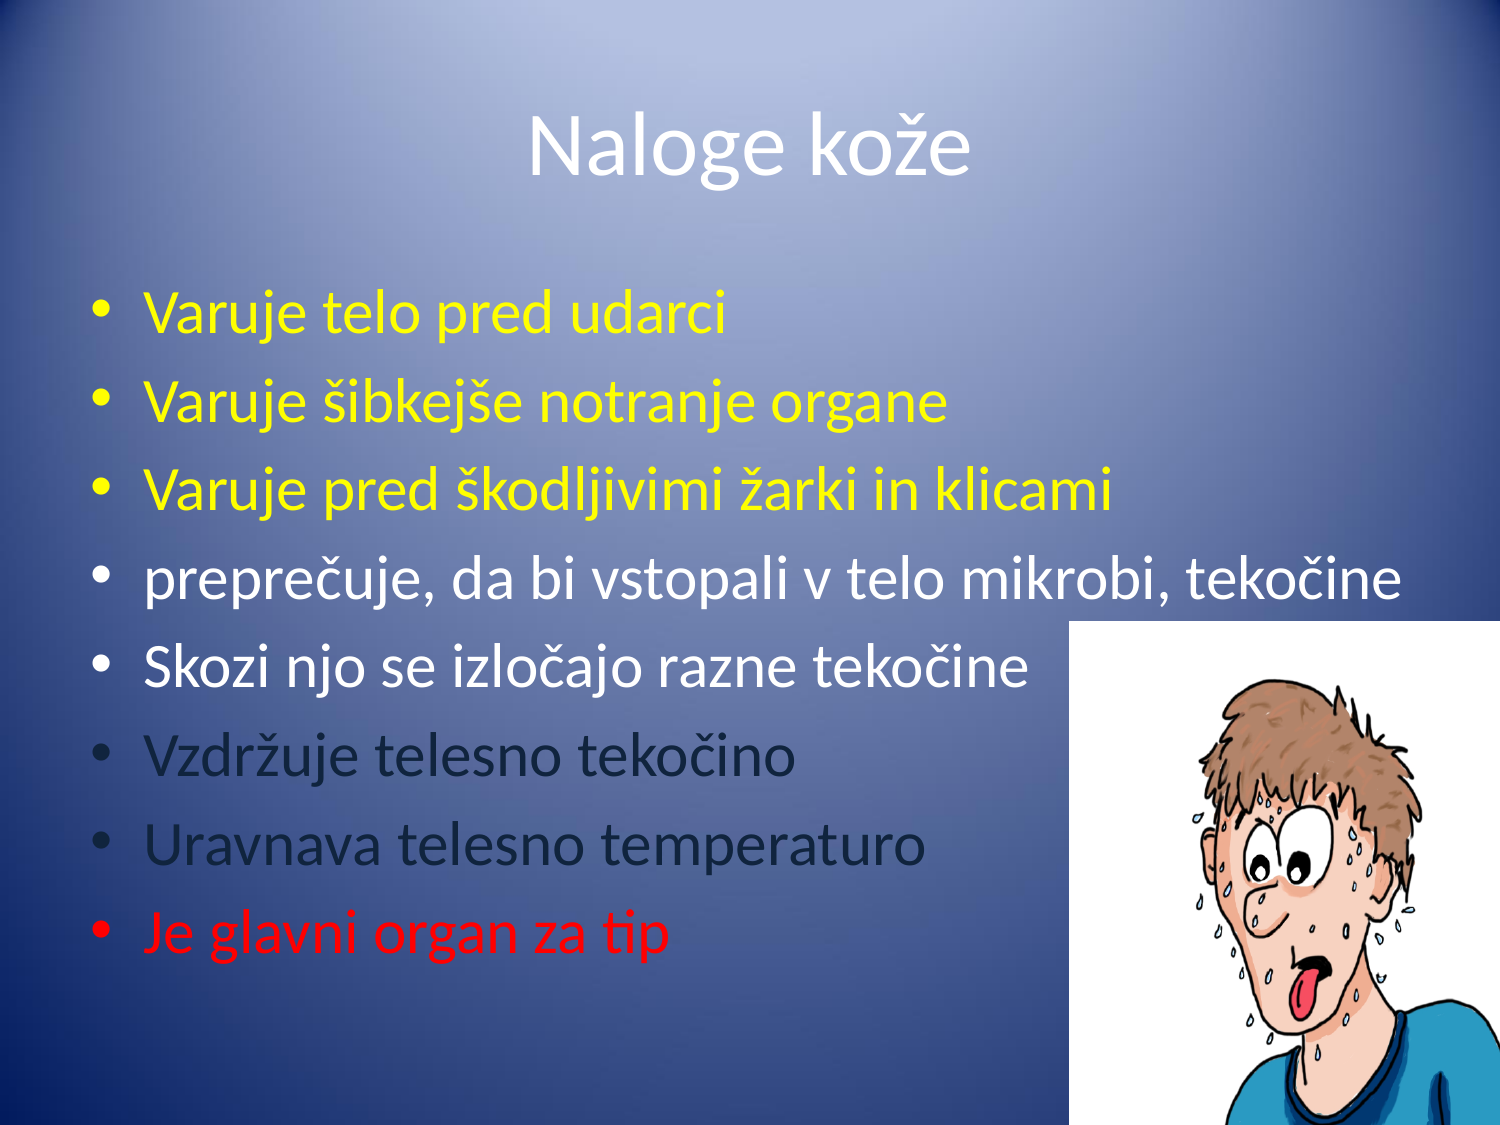

# Naloge kože
Varuje telo pred udarci
Varuje šibkejše notranje organe
Varuje pred škodljivimi žarki in klicami
preprečuje, da bi vstopali v telo mikrobi, tekočine
Skozi njo se izločajo razne tekočine
Vzdržuje telesno tekočino
Uravnava telesno temperaturo
Je glavni organ za tip